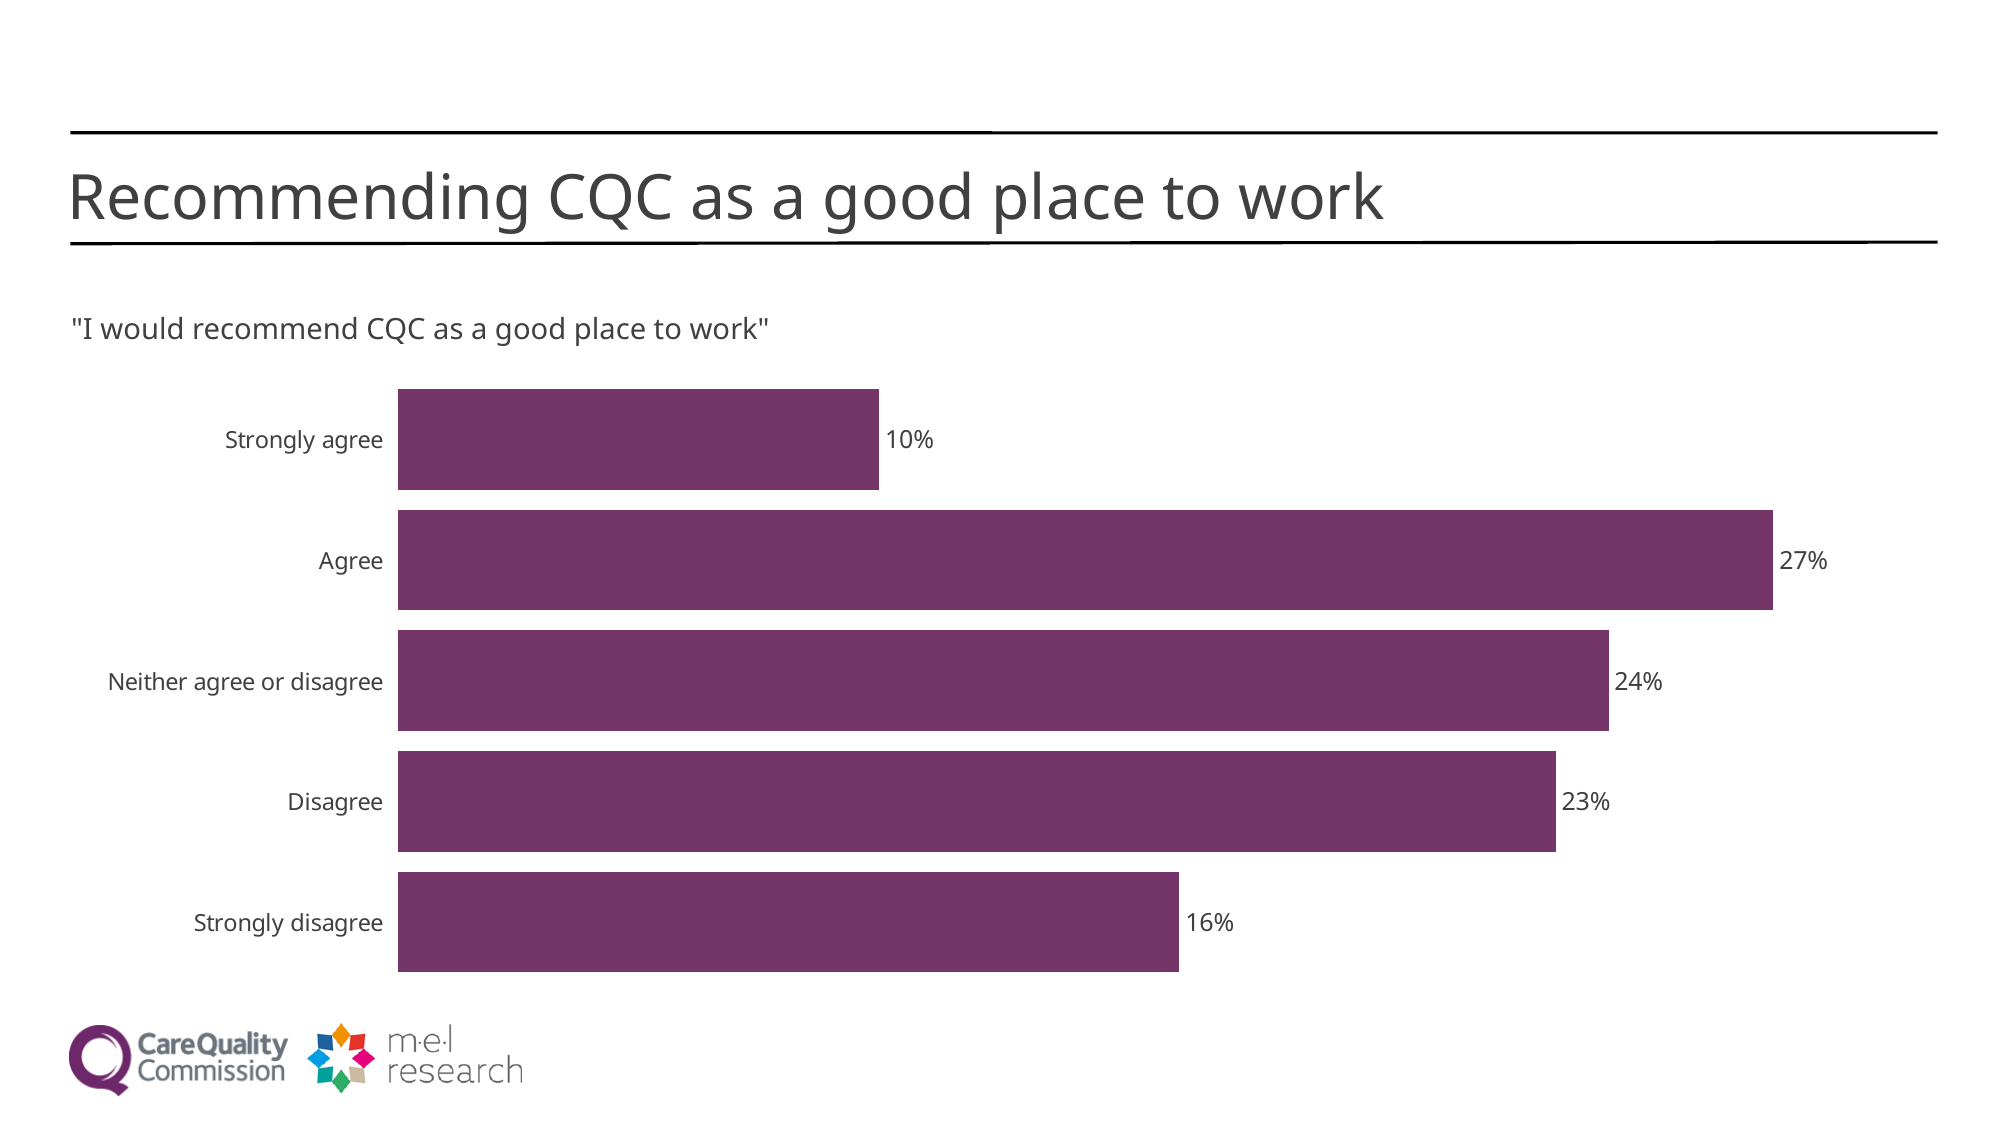

# Recommending CQC as a good place to work
"I would recommend CQC as a good place to work"
### Chart
| Category | % |
|---|---|
| Strongly agree | 0.09620253164557 |
| Agree | 0.2746835443038 |
| Neither agree or disagree | 0.2417721518987 |
| Disagree | 0.231223628692 |
| Strongly disagree | 0.1561181434599 |